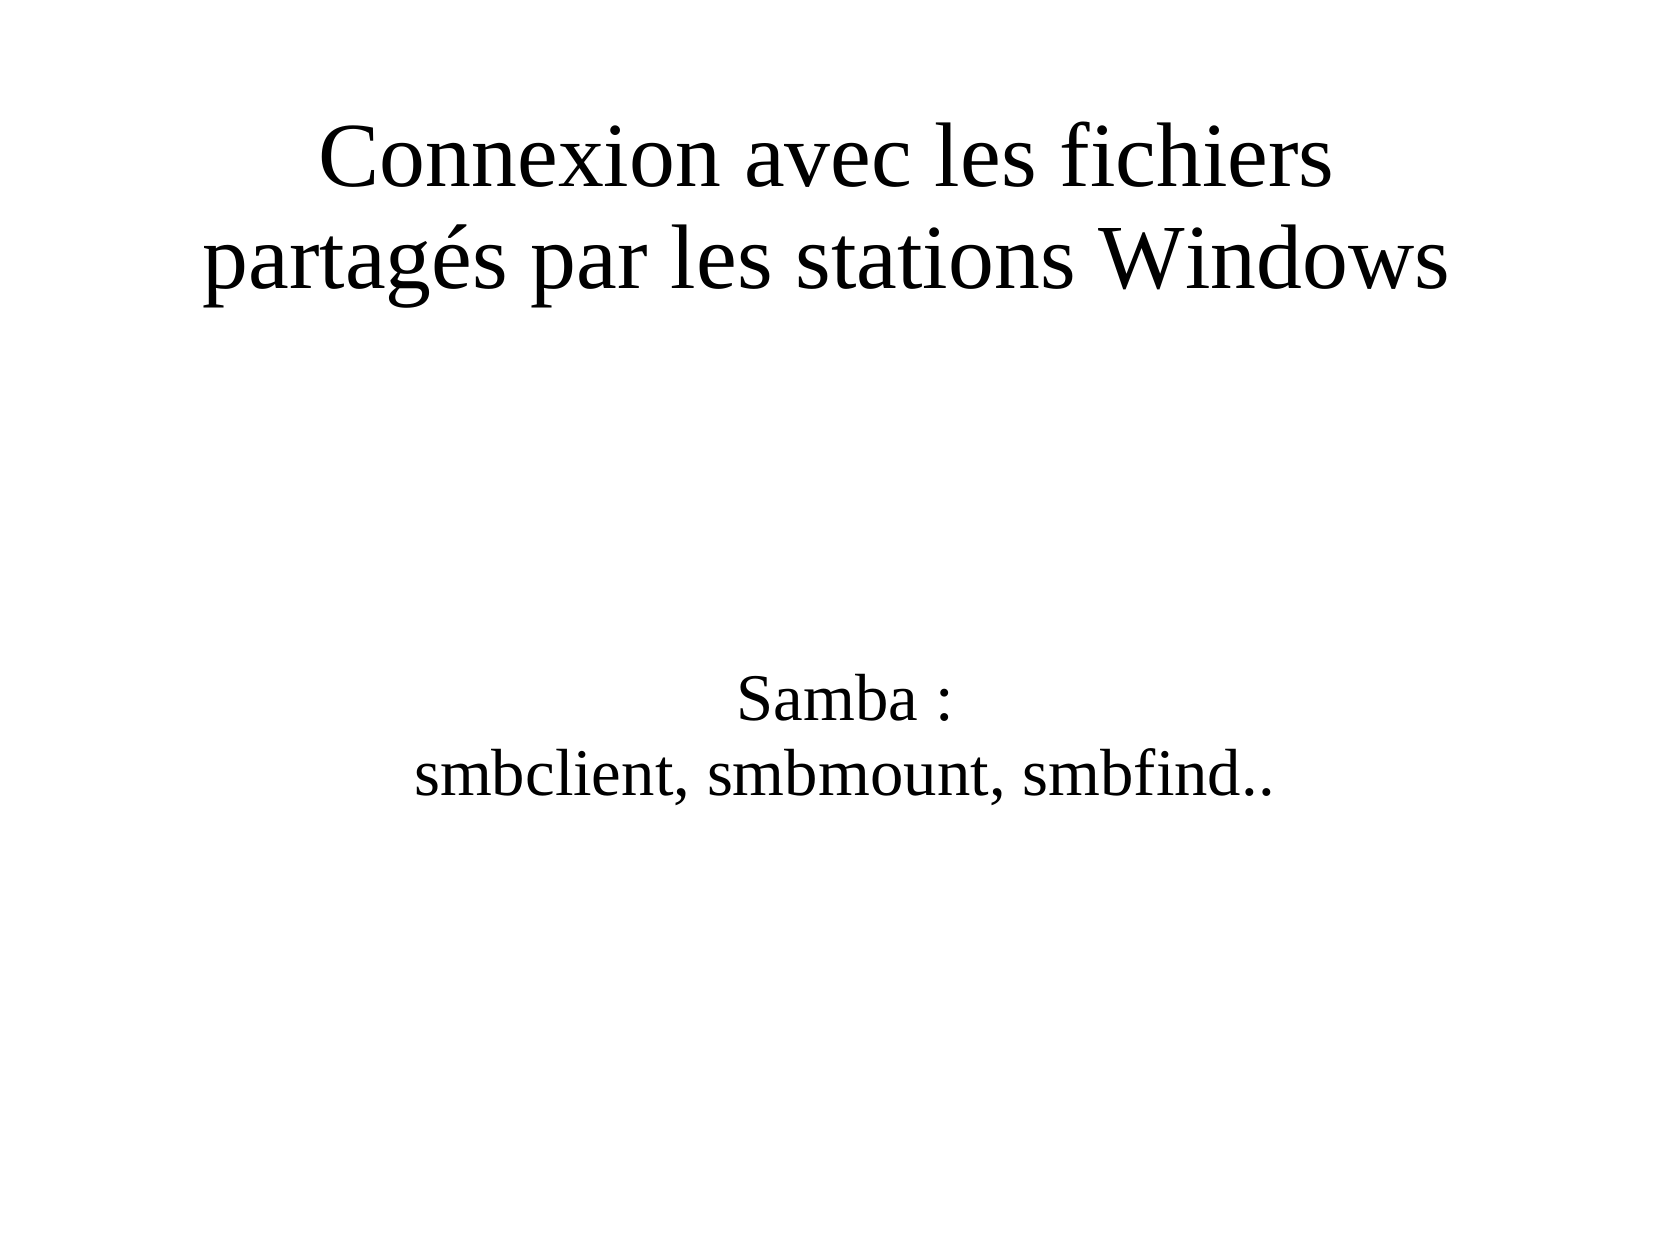

# Connexion avec les fichiers partagés par les stations Windows
Samba :
smbclient, smbmount, smbfind..